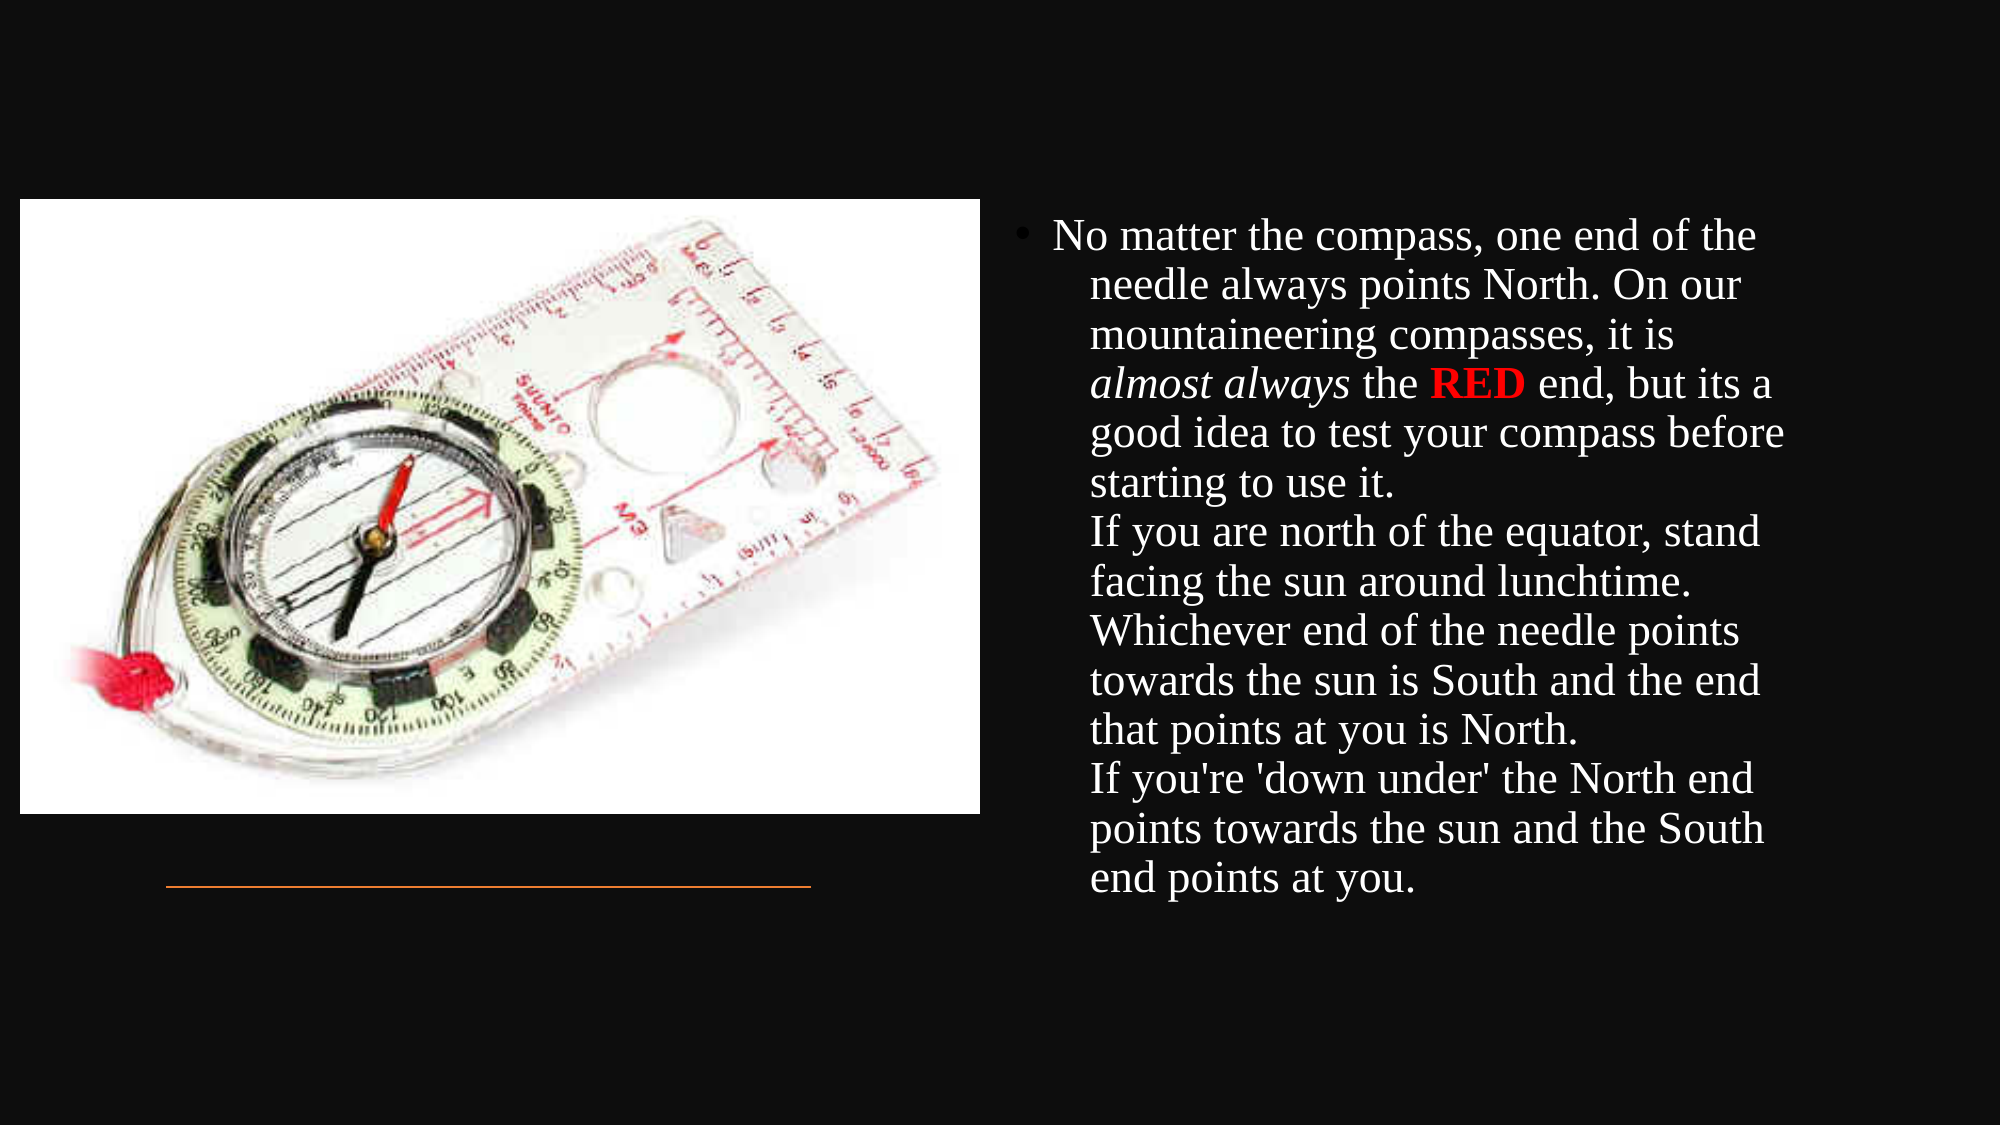

# No matter the compass, one end of the needle always points North. On our mountaineering compasses, it is almost always the RED end, but its a good idea to test your compass before starting to use it. If you are north of the equator, stand facing the sun around lunchtime. Whichever end of the needle points towards the sun is South and the end that points at you is North. If you're 'down under' the North end points towards the sun and the South end points at you.